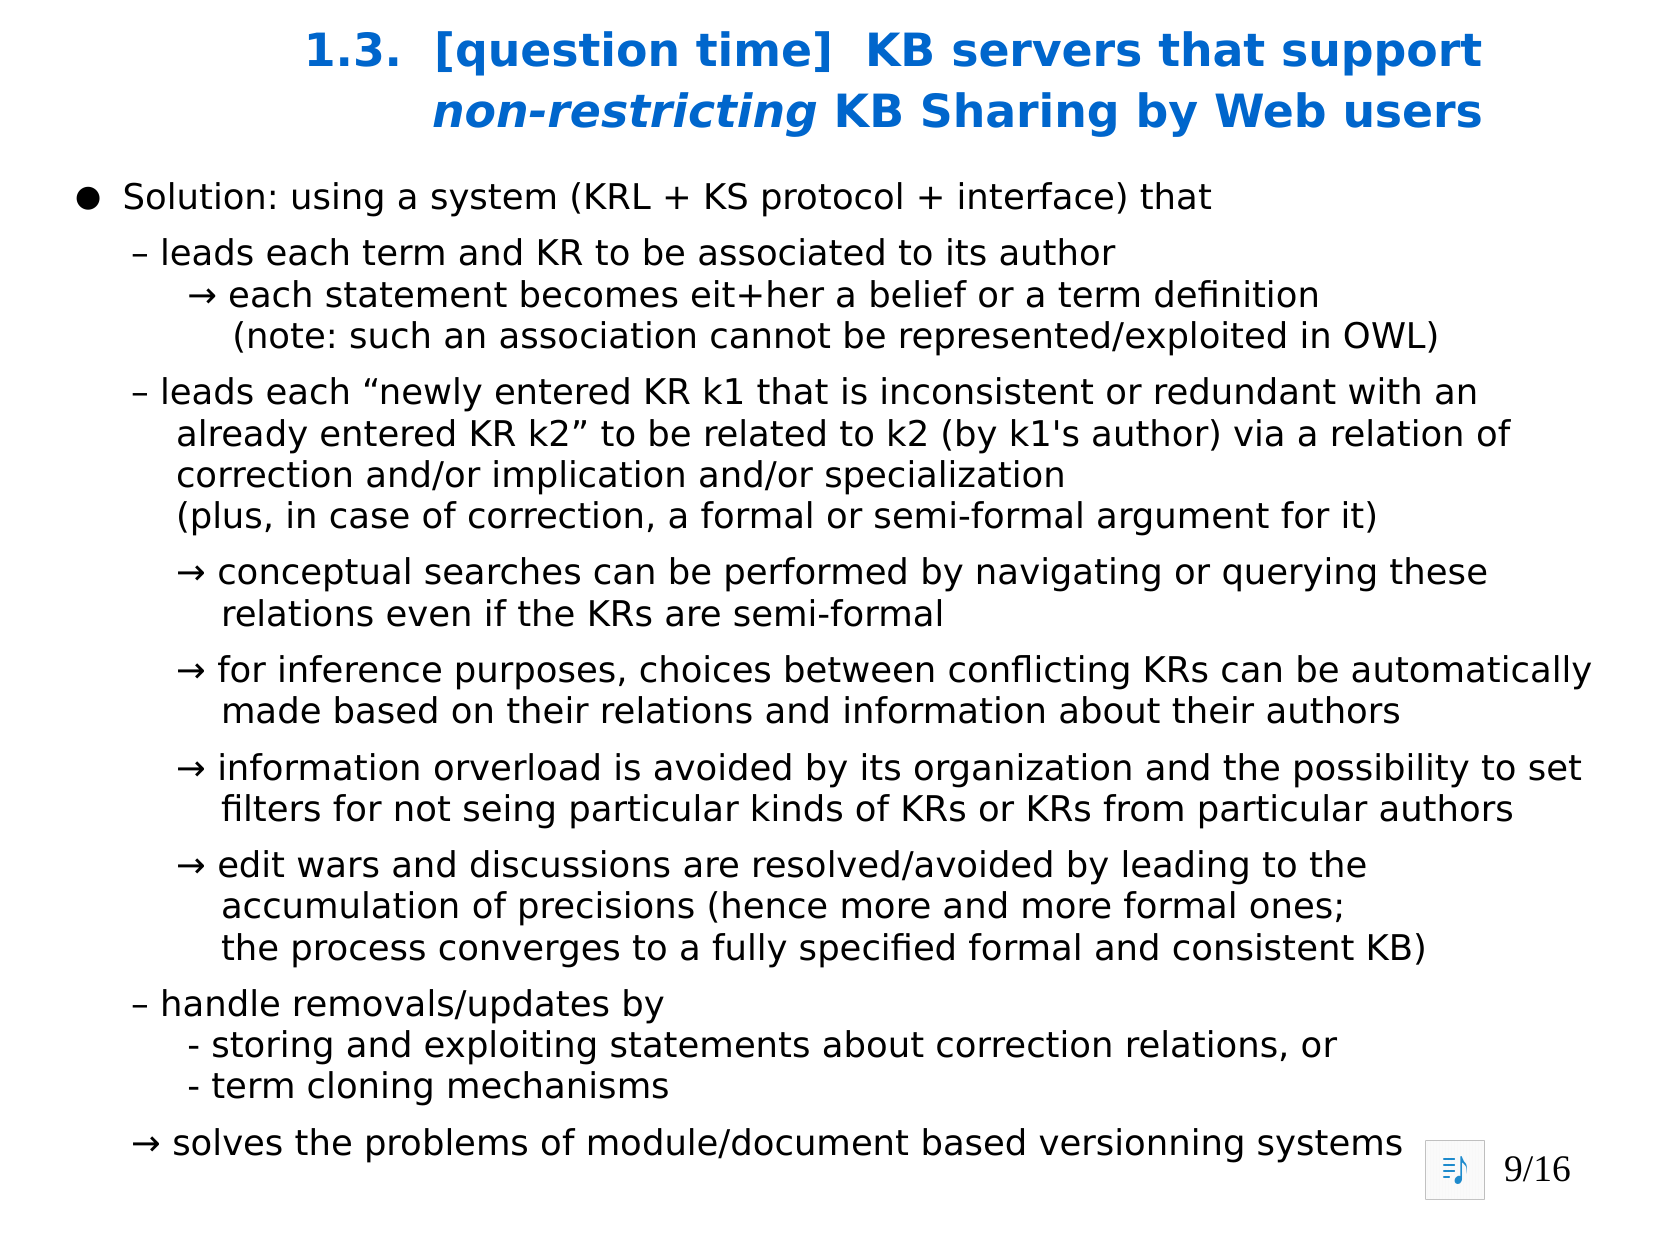

# 1.3. [question time] KB servers that support non-restricting KB Sharing by Web users
● Solution: using a system (KRL + KS protocol + interface) that
 – leads each term and KR to be associated to its author
 → each statement becomes eit+her a belief or a term definition
 (note: such an association cannot be represented/exploited in OWL)
 – leads each “newly entered KR k1 that is inconsistent or redundant with an
 already entered KR k2” to be related to k2 (by k1's author) via a relation of
 correction and/or implication and/or specialization
 (plus, in case of correction, a formal or semi-formal argument for it)
 → conceptual searches can be performed by navigating or querying these
 relations even if the KRs are semi-formal
 → for inference purposes, choices between conflicting KRs can be automatically
 made based on their relations and information about their authors
 → information orverload is avoided by its organization and the possibility to set
 filters for not seing particular kinds of KRs or KRs from particular authors
 → edit wars and discussions are resolved/avoided by leading to the
 accumulation of precisions (hence more and more formal ones;
 the process converges to a fully specified formal and consistent KB)
 – handle removals/updates by
 - storing and exploiting statements about correction relations, or
 - term cloning mechanisms
 → solves the problems of module/document based versionning systems
9